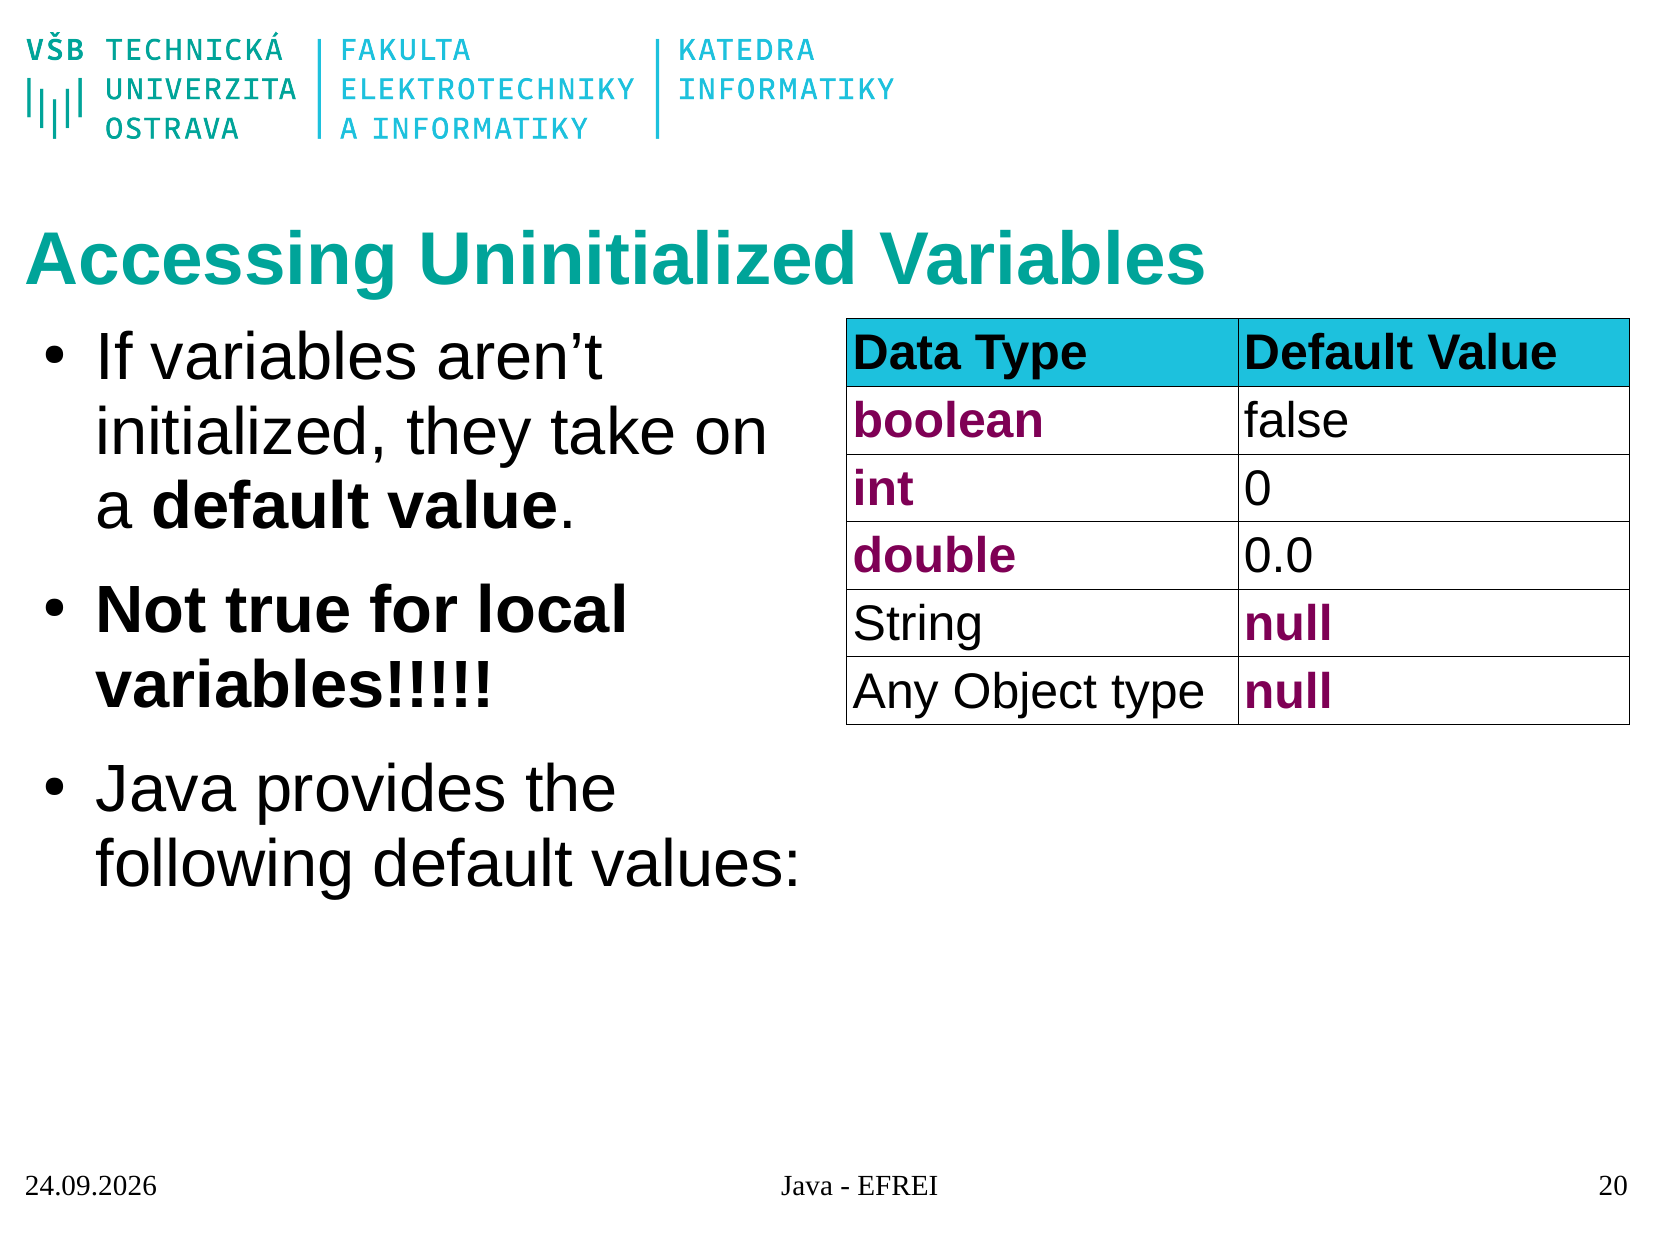

# Accessing Uninitialized Variables
If variables aren’t initialized, they take on a default value.
Not true for local variables!!!!!
Java provides the following default values:
| Data Type | Default Value |
| --- | --- |
| boolean | false |
| int | 0 |
| double | 0.0 |
| String | null |
| Any Object type | null |
Java - EFREI
20